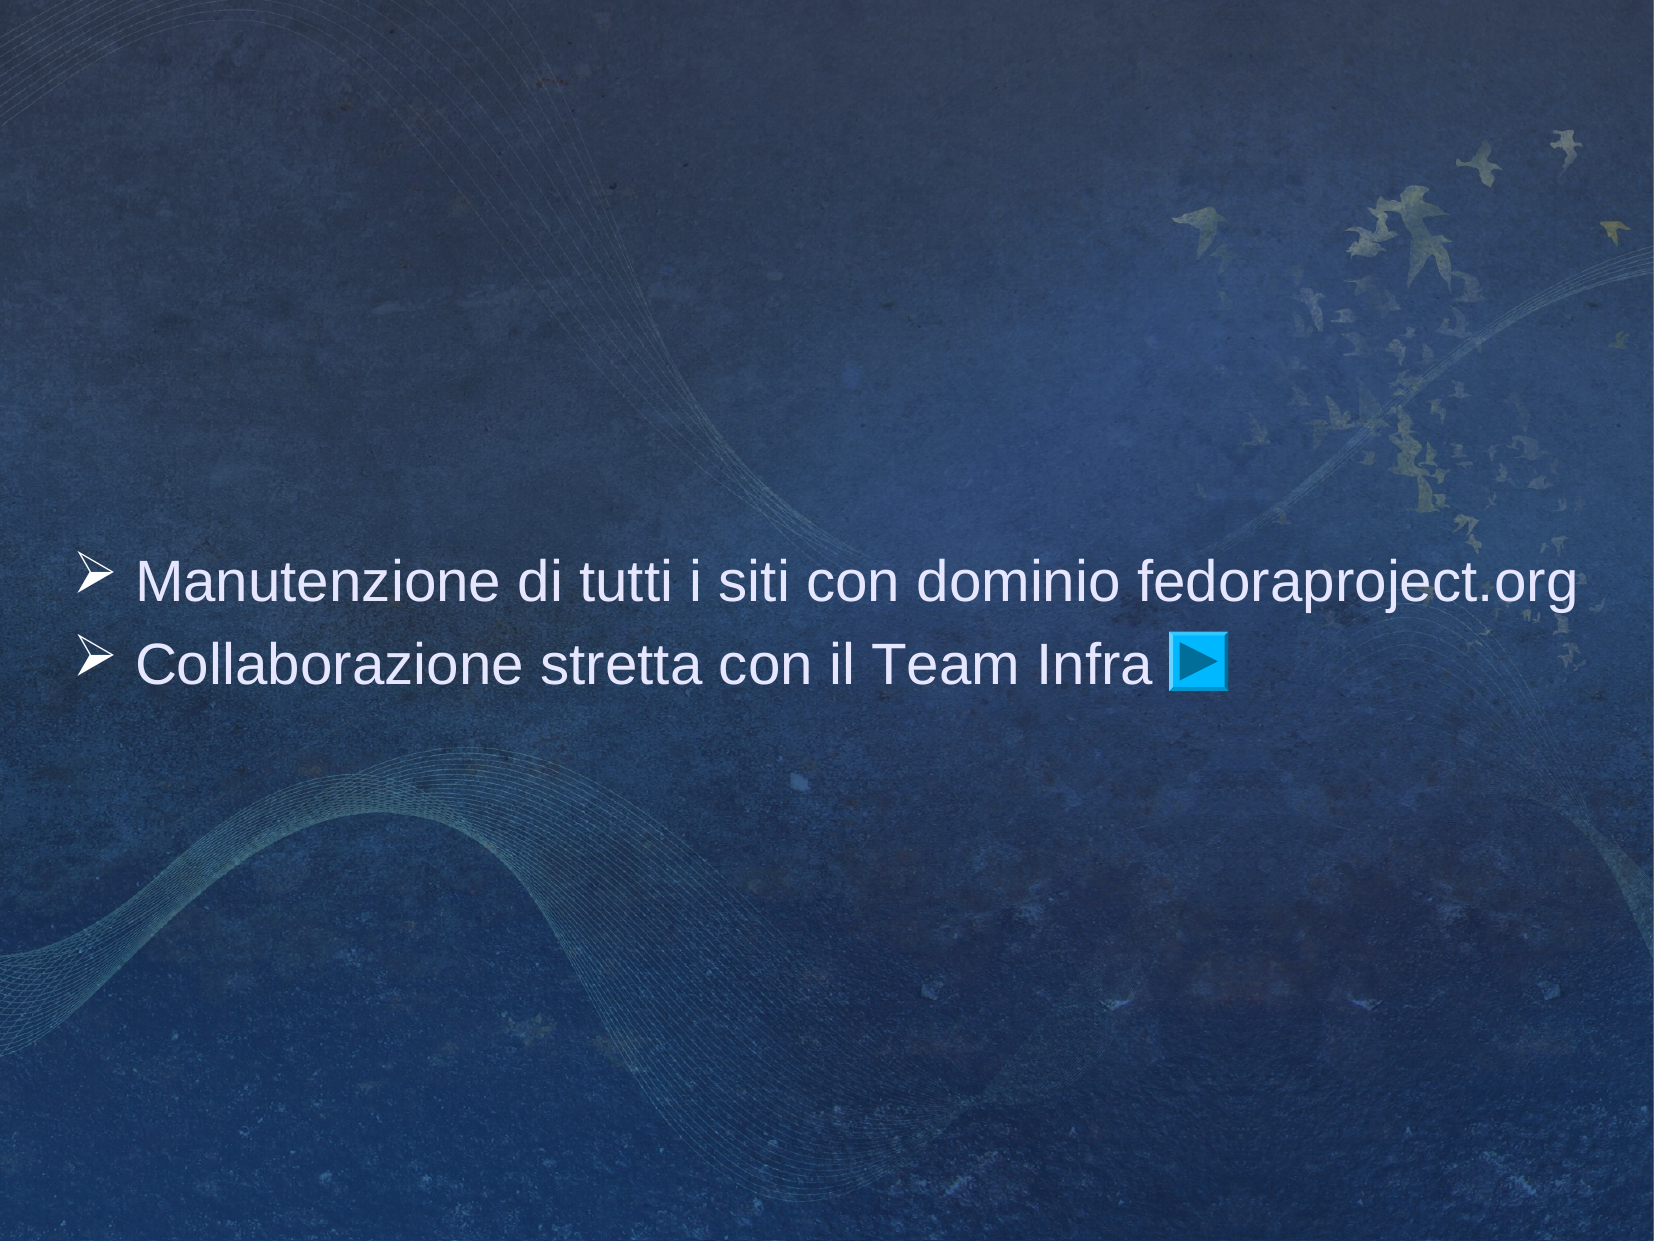

Manutenzione di tutti i siti con dominio fedoraproject.org
 Collaborazione stretta con il Team Infra
 Translation
 Artwork
 Documentation
 Ambassadors
 Infrastructure
 website
 Bug triage
 Marketing